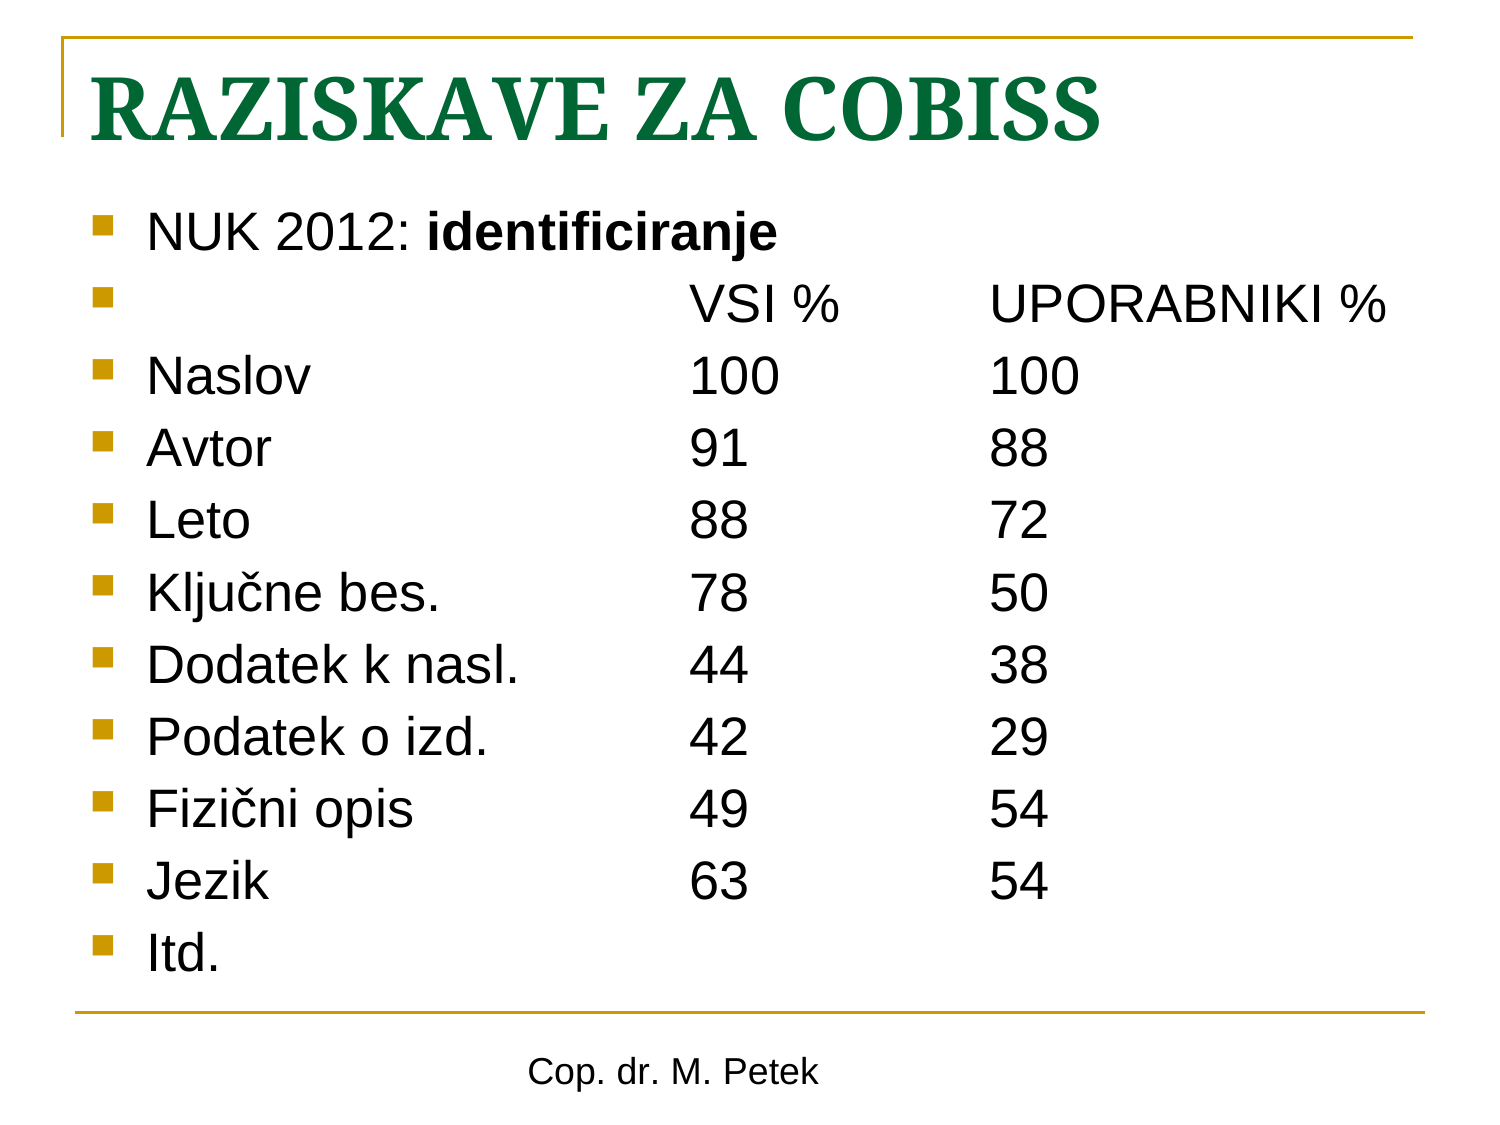

# RAZISKAVE ZA COBISS
NUK 2012: identificiranje
 			VSI %	UPORABNIKI %
Naslov			100		100
Avtor			91		88
Leto 			88		72
Ključne bes.		78		50
Dodatek k nasl.		44		38
Podatek o izd.		42		29
Fizični opis 		49		54
Jezik			63		54
Itd.
Cop. dr. M. Petek